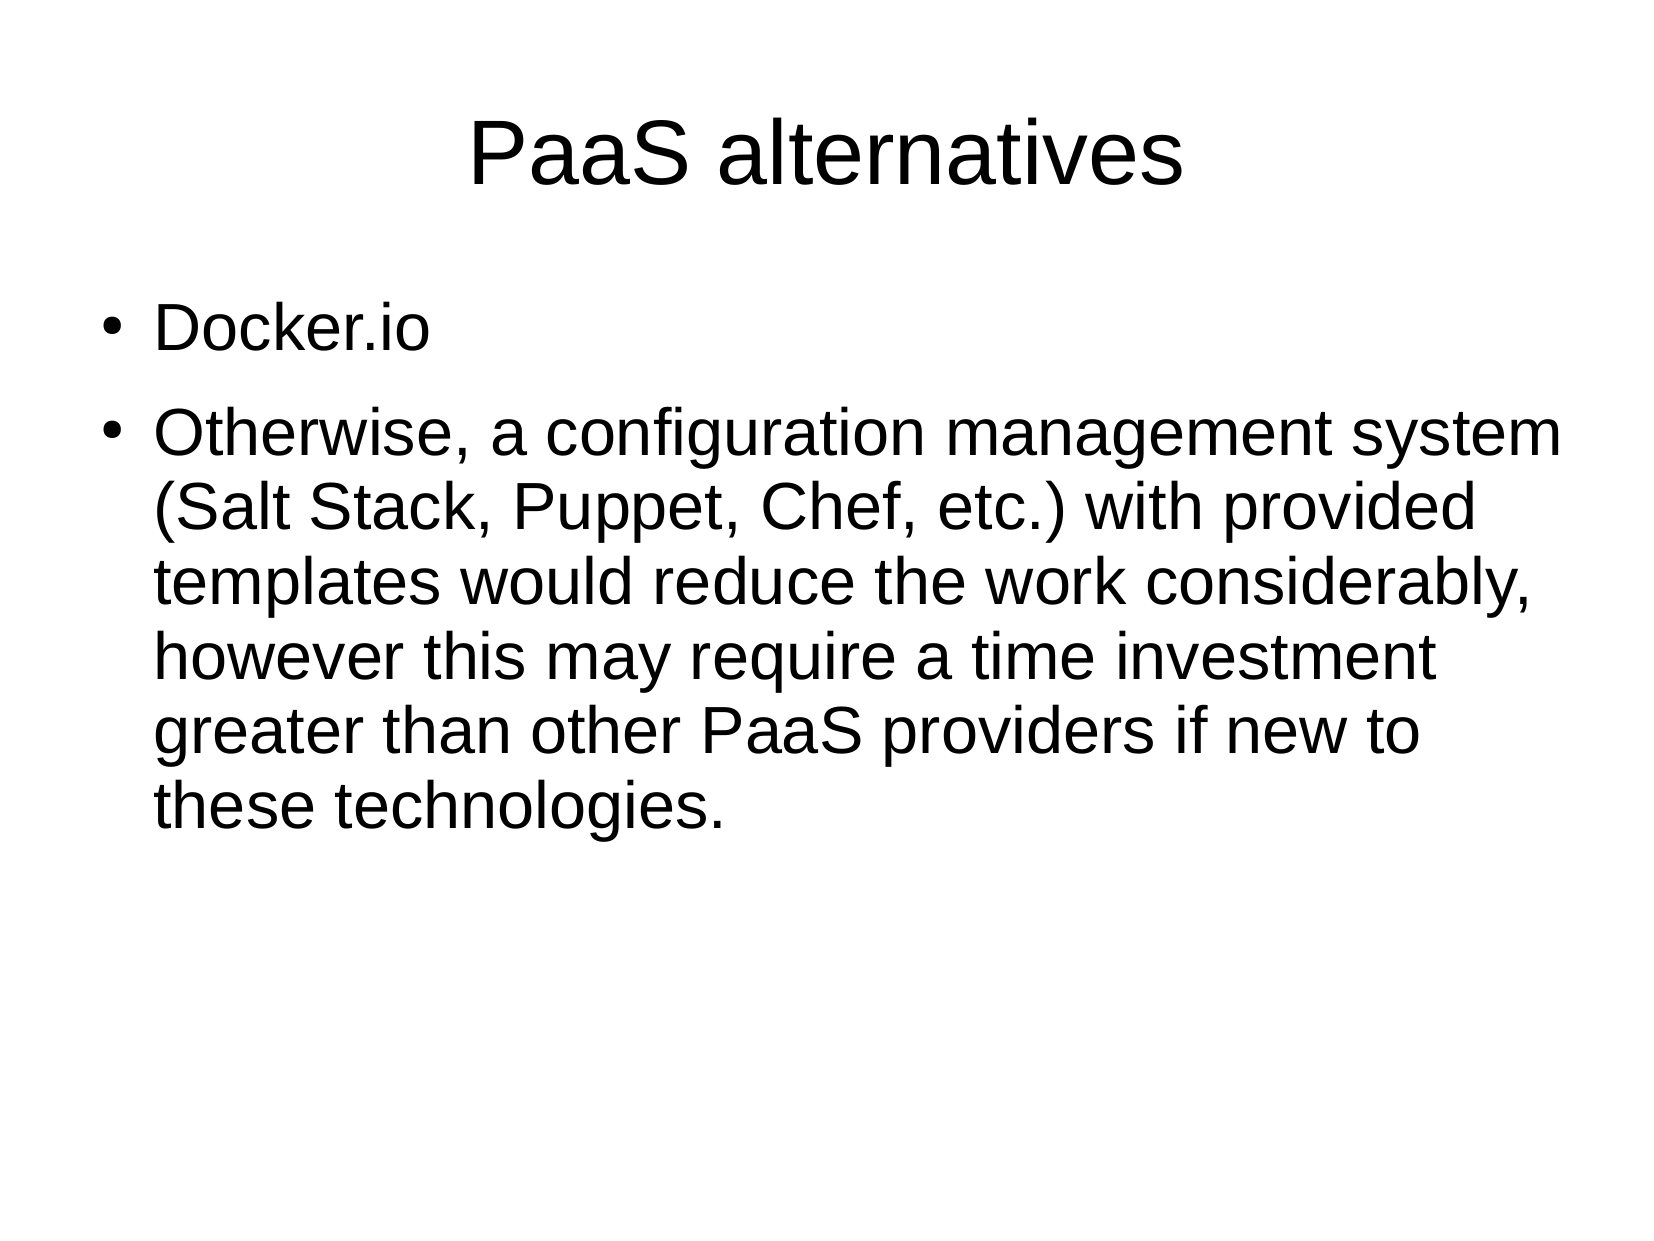

# PaaS alternatives
Docker.io
Otherwise, a configuration management system (Salt Stack, Puppet, Chef, etc.) with provided templates would reduce the work considerably, however this may require a time investment greater than other PaaS providers if new to these technologies.